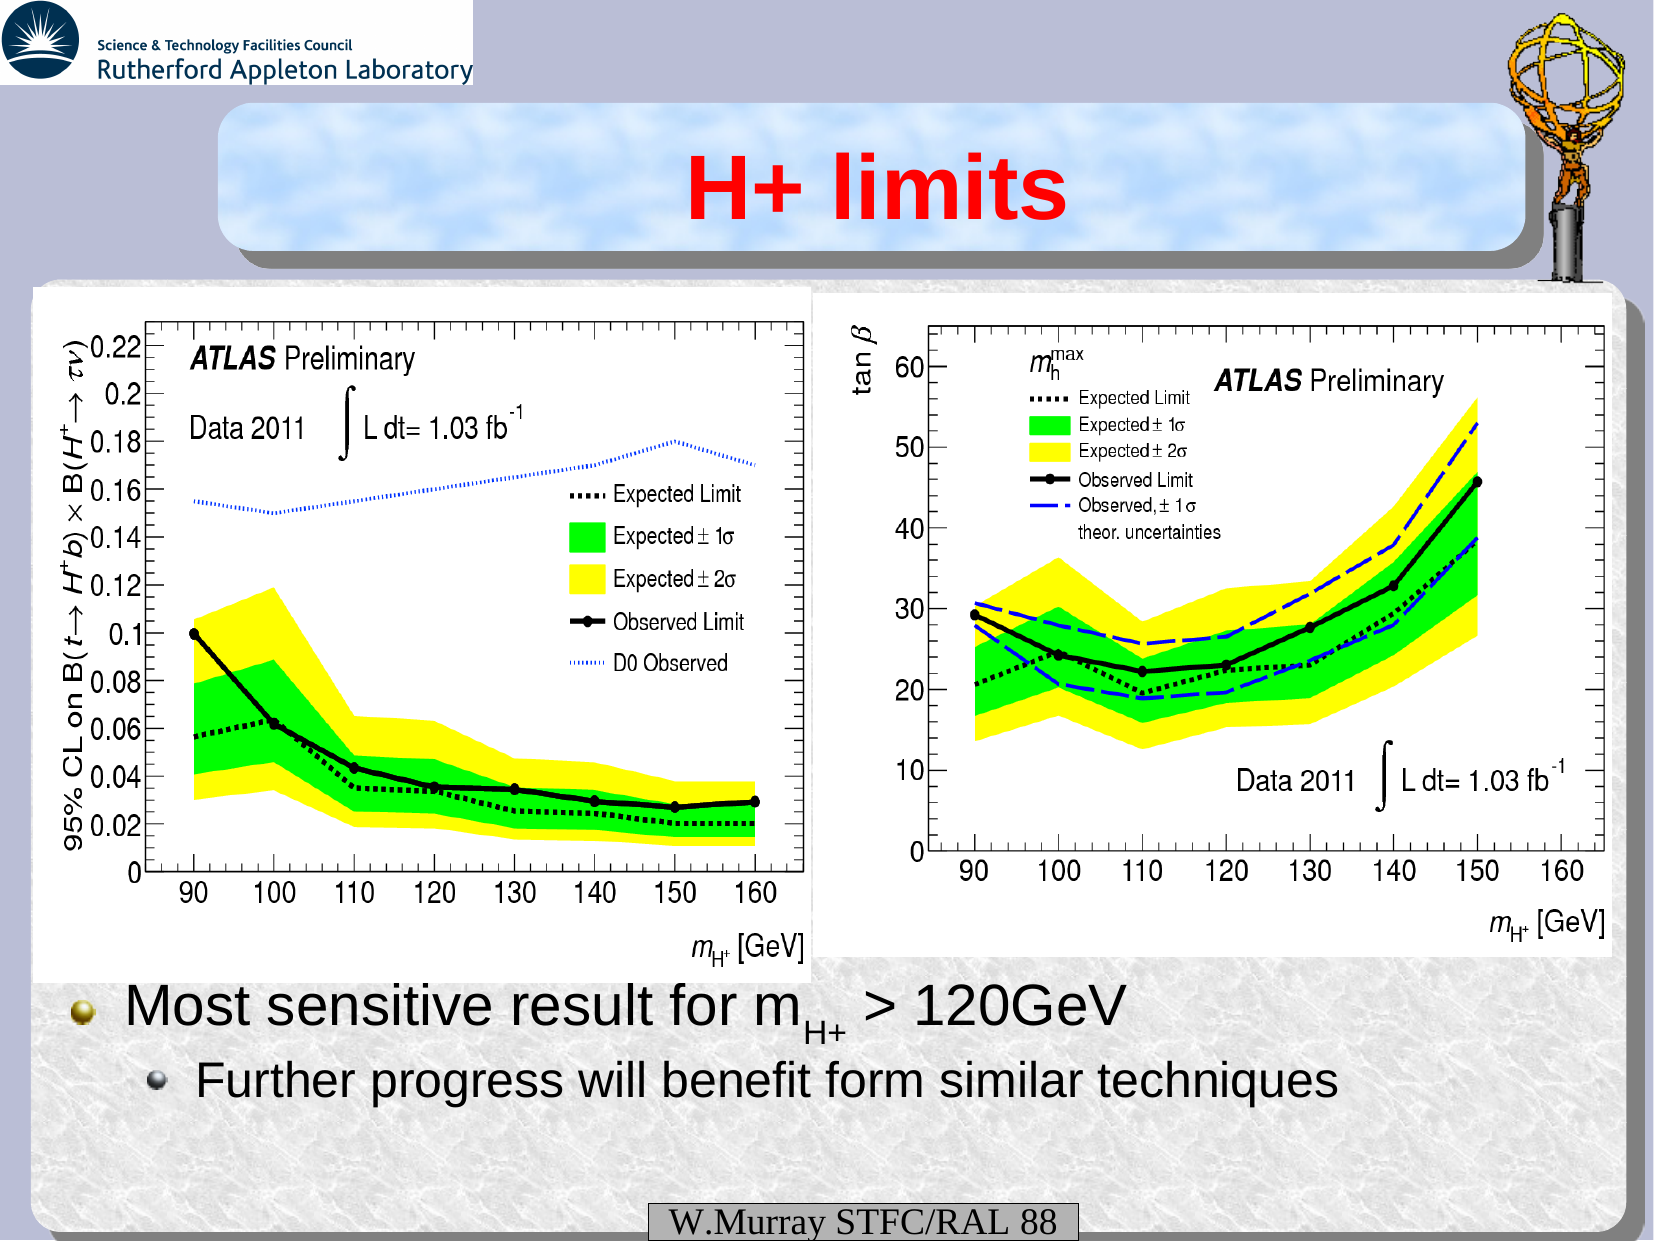

# H+ limits
Most sensitive result for mH+ > 120GeV
Further progress will benefit form similar techniques